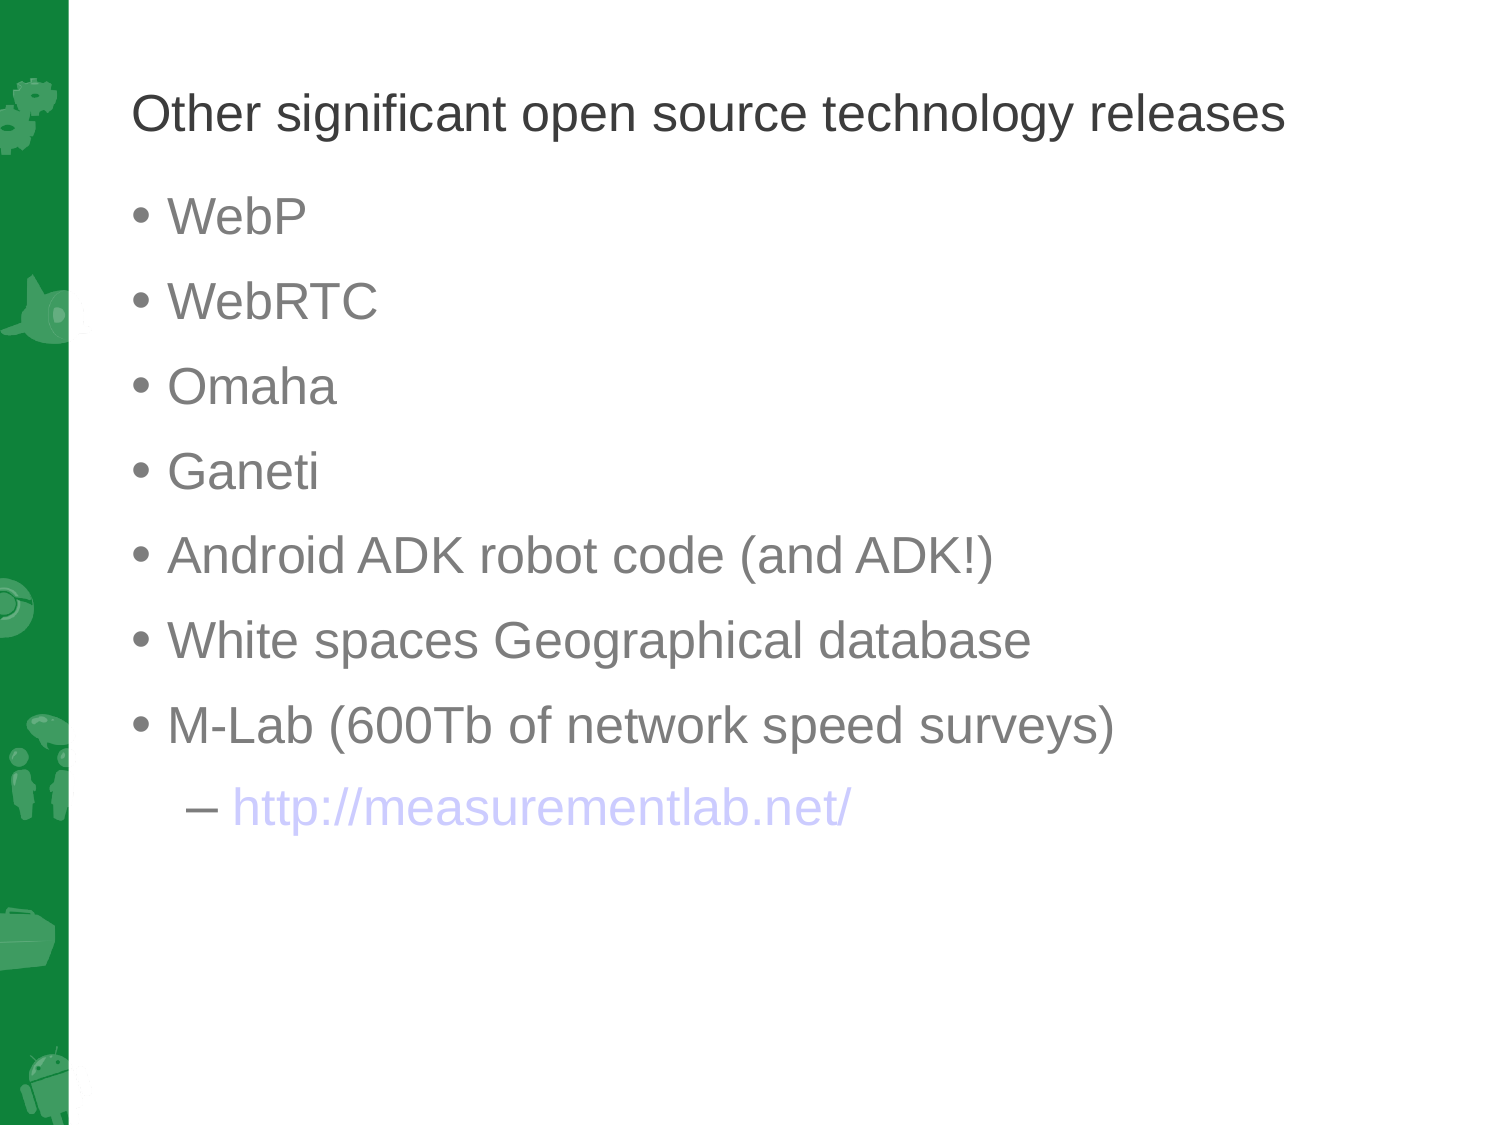

# Other significant open source technology releases
WebP
WebRTC
Omaha
Ganeti
Android ADK robot code (and ADK!)
White spaces Geographical database
M-Lab (600Tb of network speed surveys)
http://measurementlab.net/